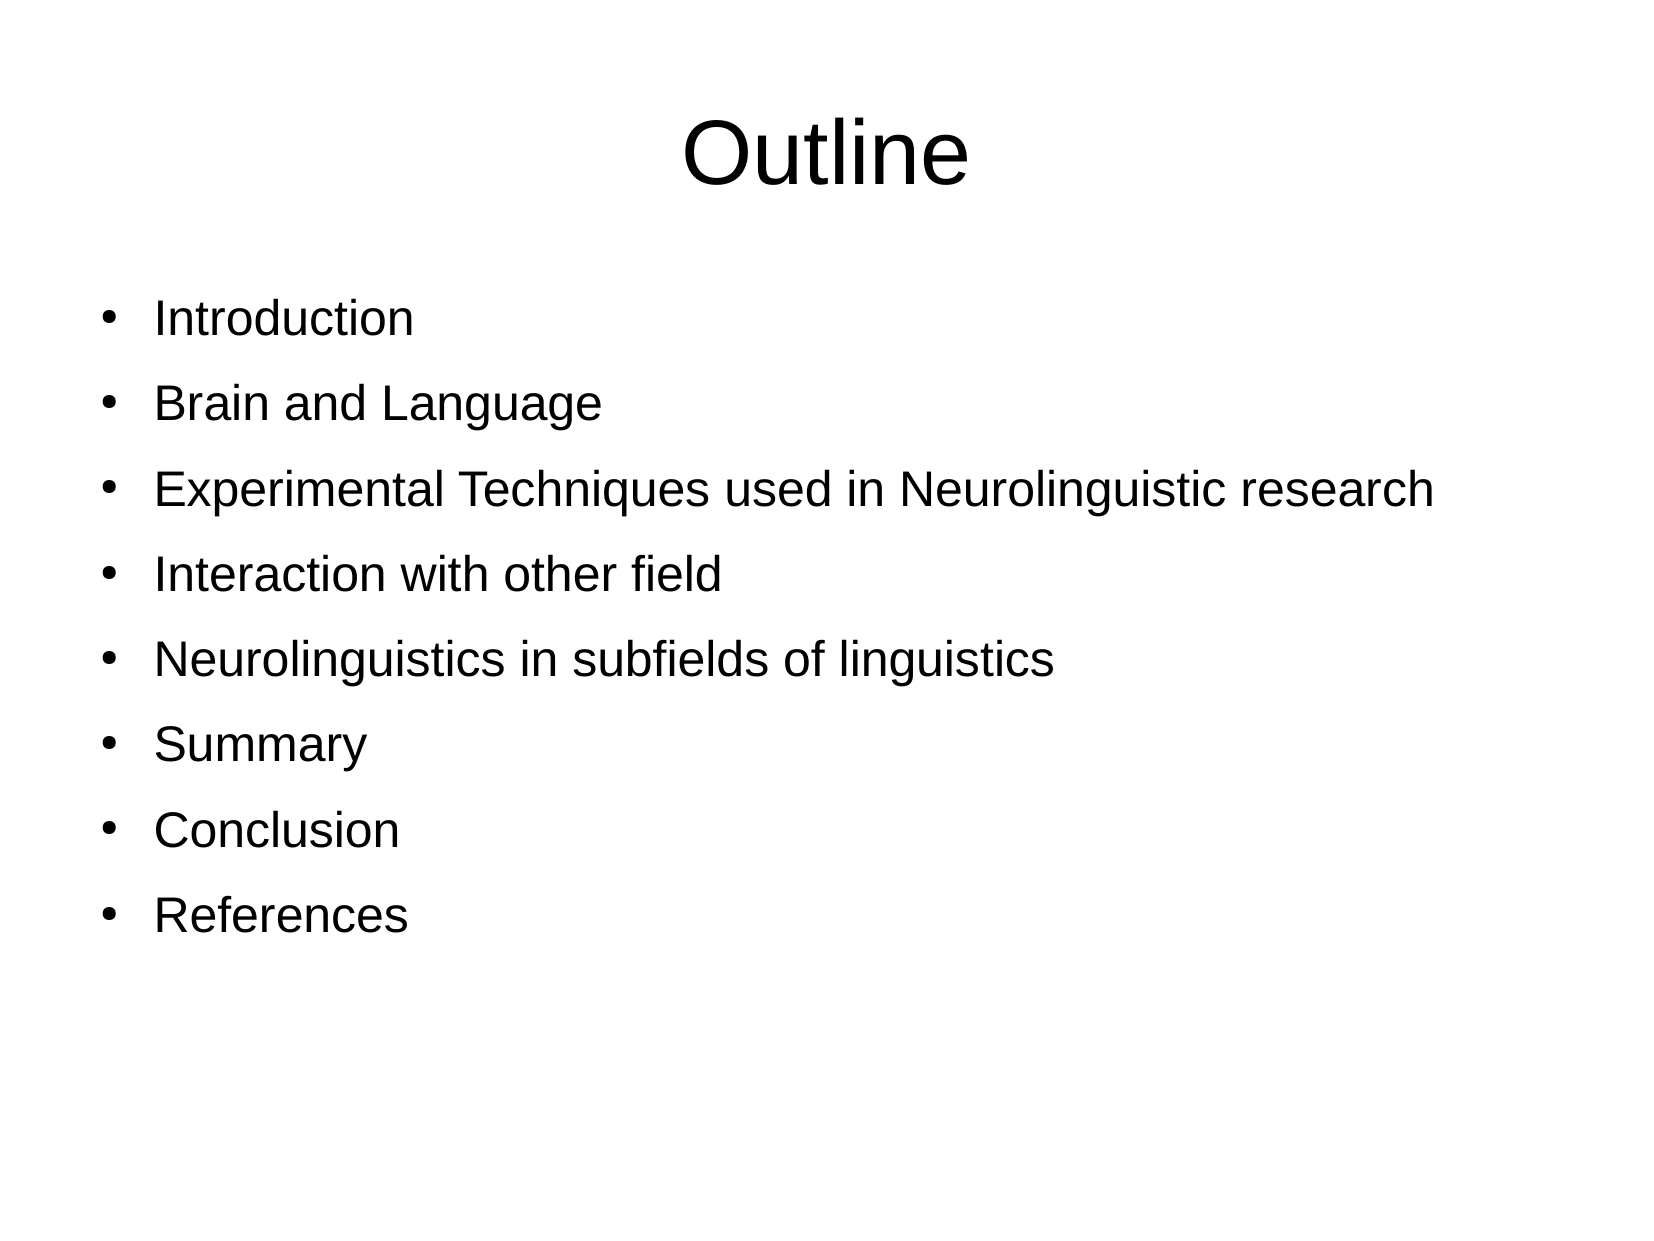

# Outline
Introduction
Brain and Language
Experimental Techniques used in Neurolinguistic research
Interaction with other field
Neurolinguistics in subfields of linguistics
Summary
Conclusion
References